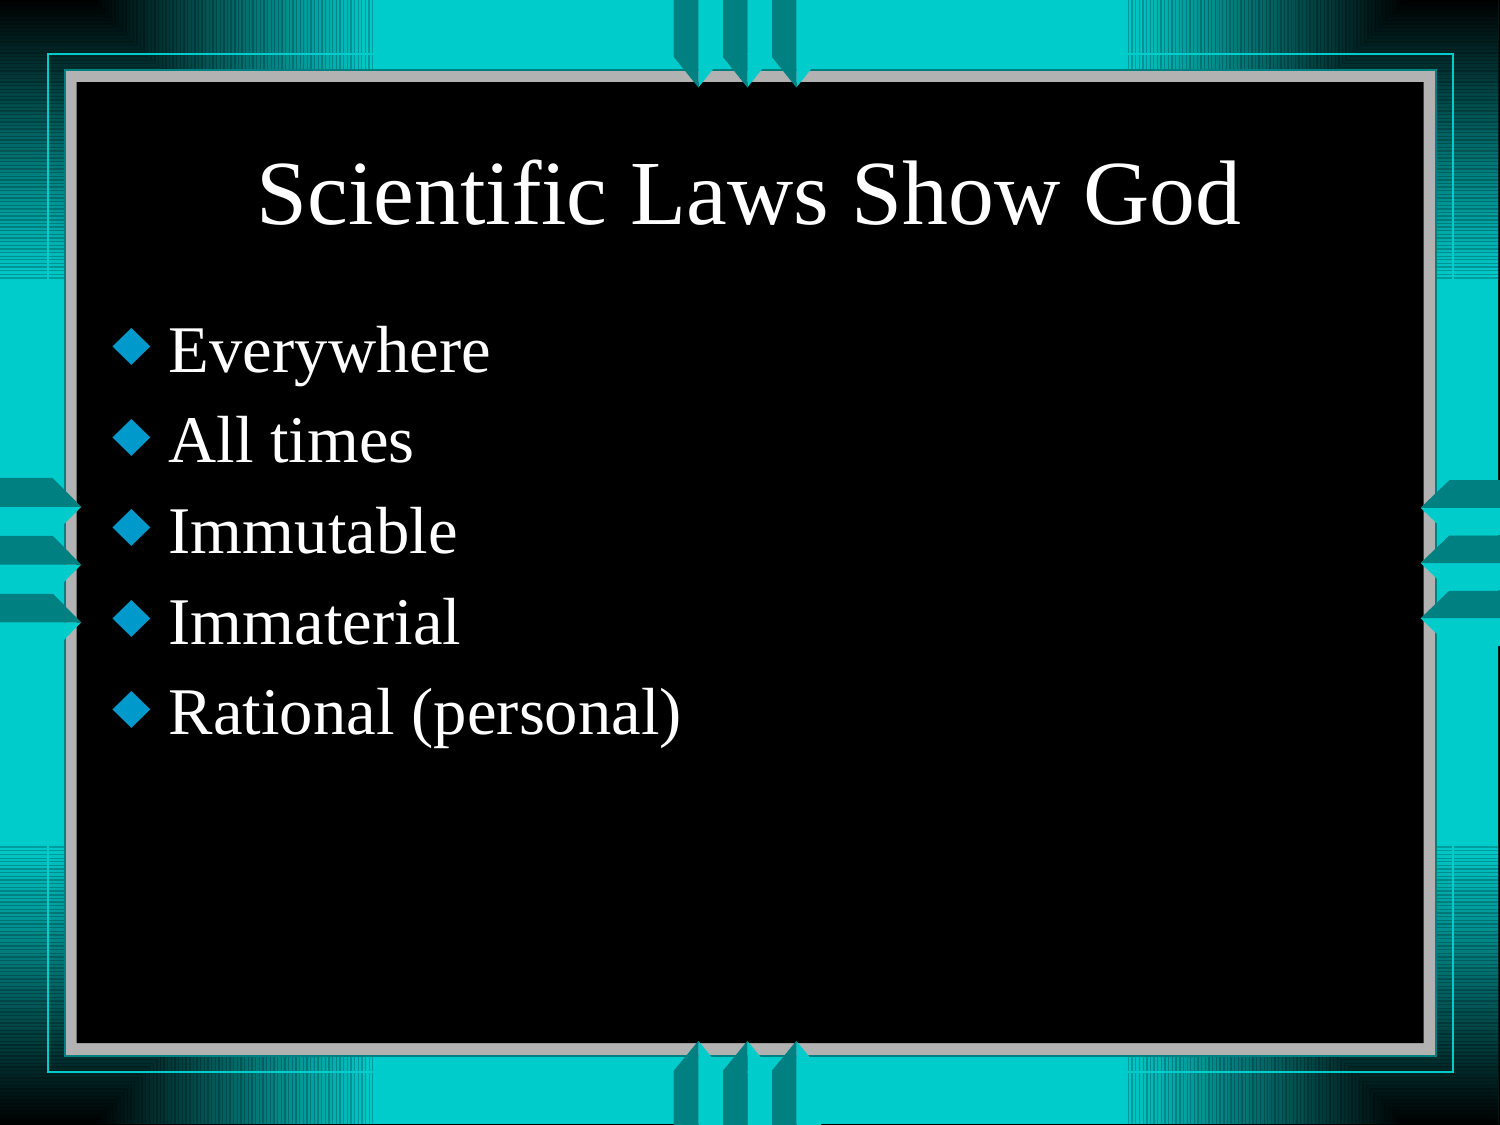

# Scientific Laws Show God
Everywhere
All times
Immutable
Immaterial
Rational (personal)